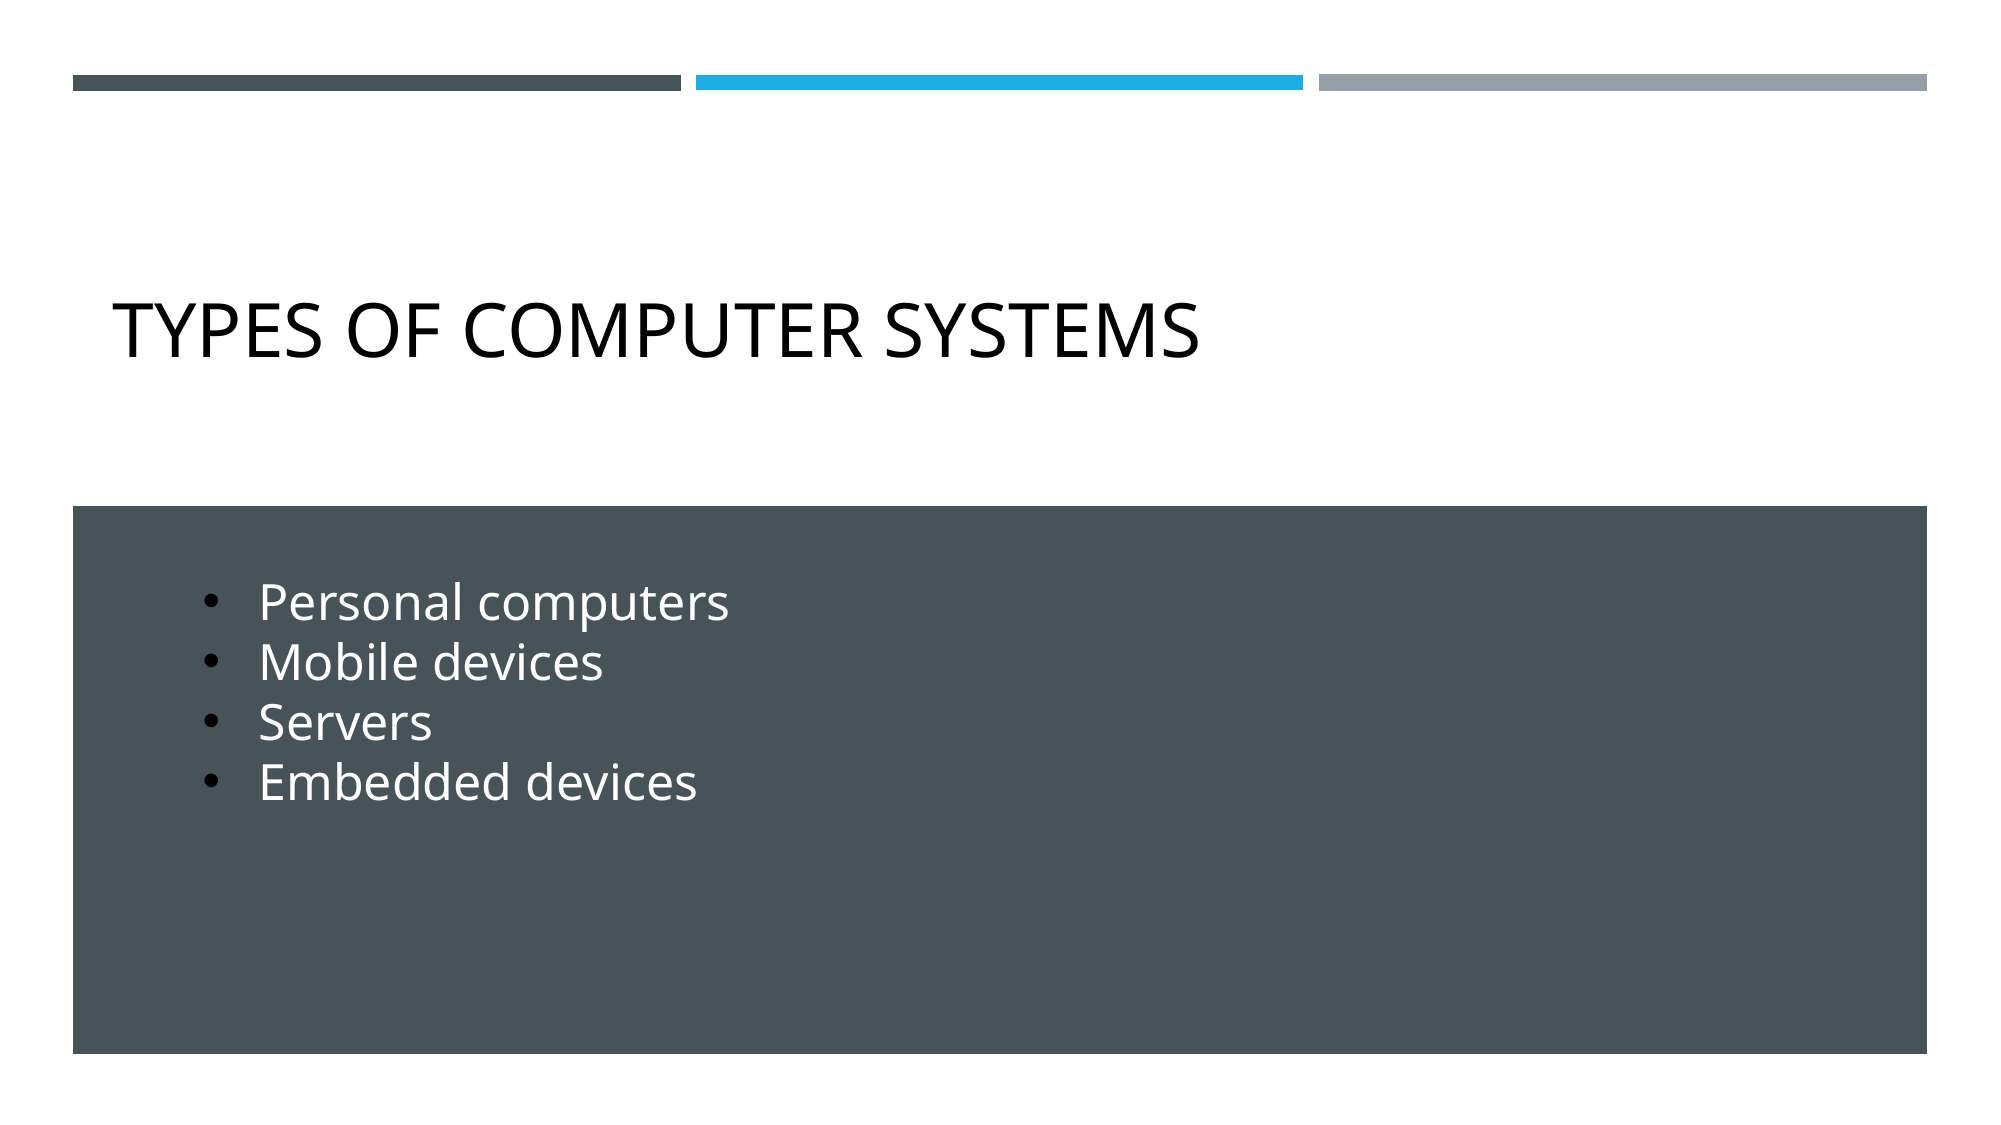

# Types of computer systems
Personal computers
Mobile devices
Servers
Embedded devices